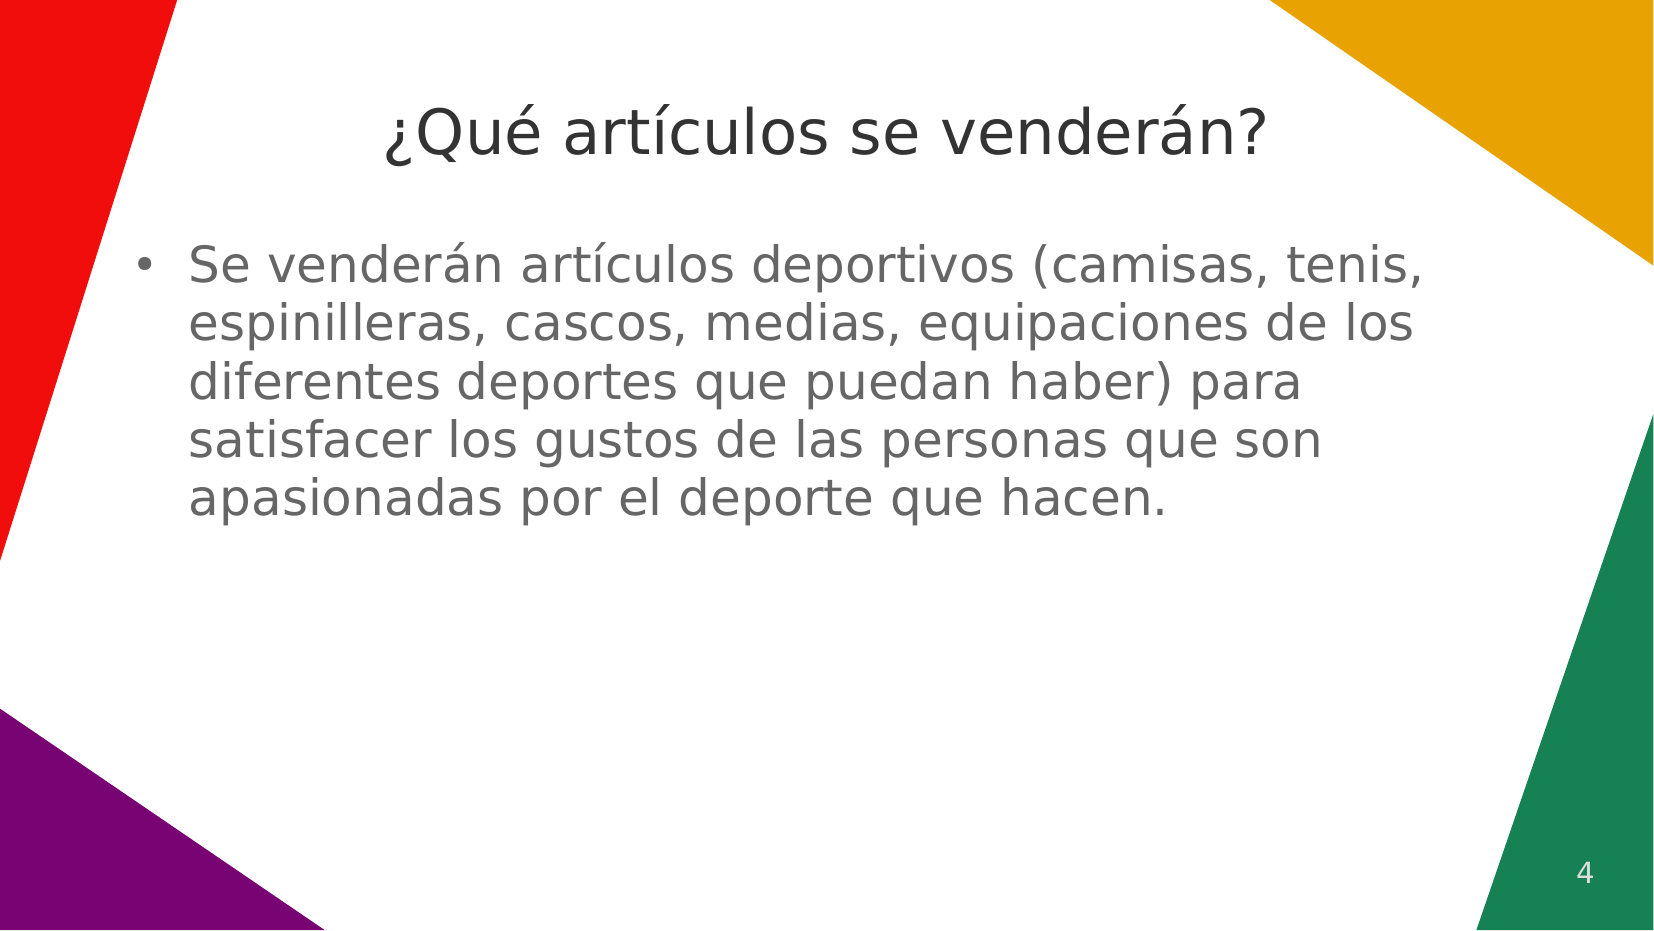

# ¿Qué artículos se venderán?
Se venderán artículos deportivos (camisas, tenis, espinilleras, cascos, medias, equipaciones de los diferentes deportes que puedan haber) para satisfacer los gustos de las personas que son apasionadas por el deporte que hacen.
4